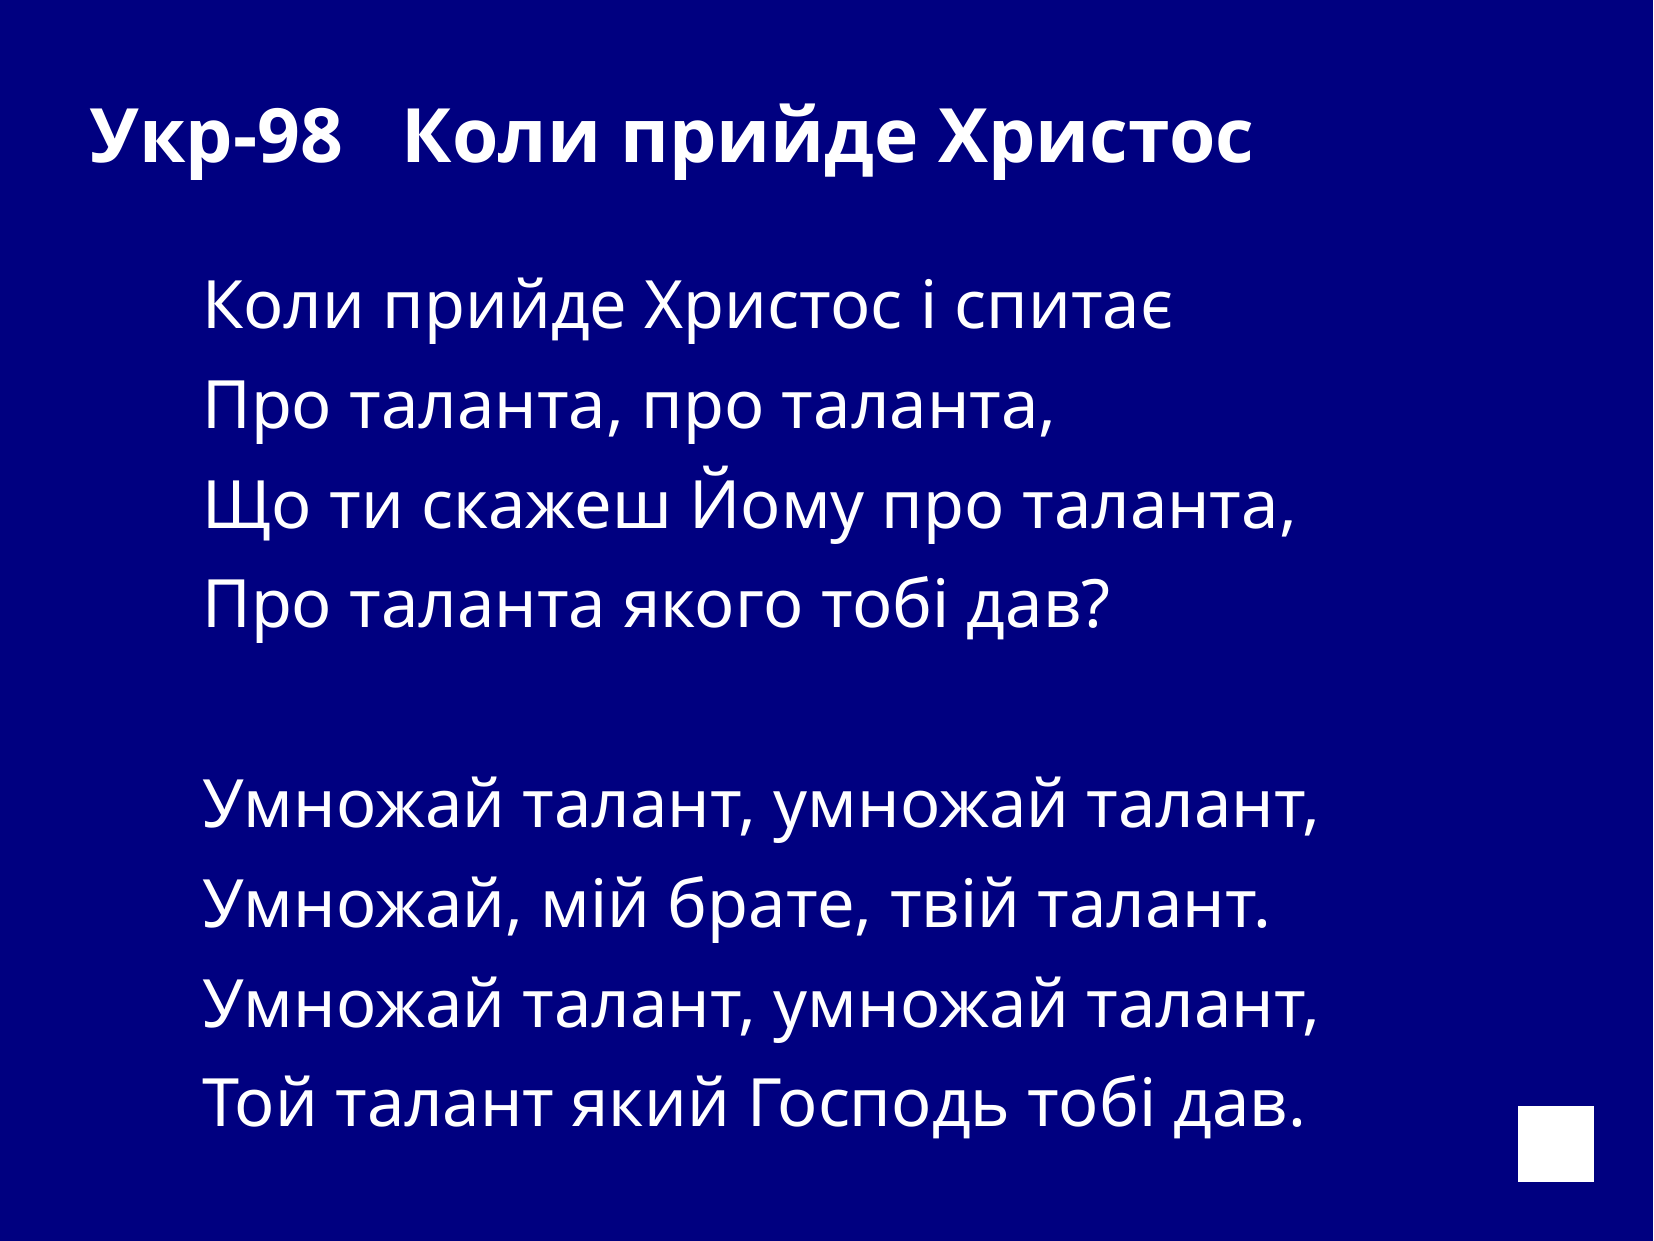

Укр-98 Коли прийде Христос
	Коли прийде Христос і спитає
	Про таланта, про таланта,
	Що ти скажеш Йому про таланта,
	Про таланта якого тобі дав?
	Умножай талант, умножай талант,
	Умножай, мій брате, твій талант.
	Умножай талант, умножай талант,
	Той талант який Господь тобі дав.